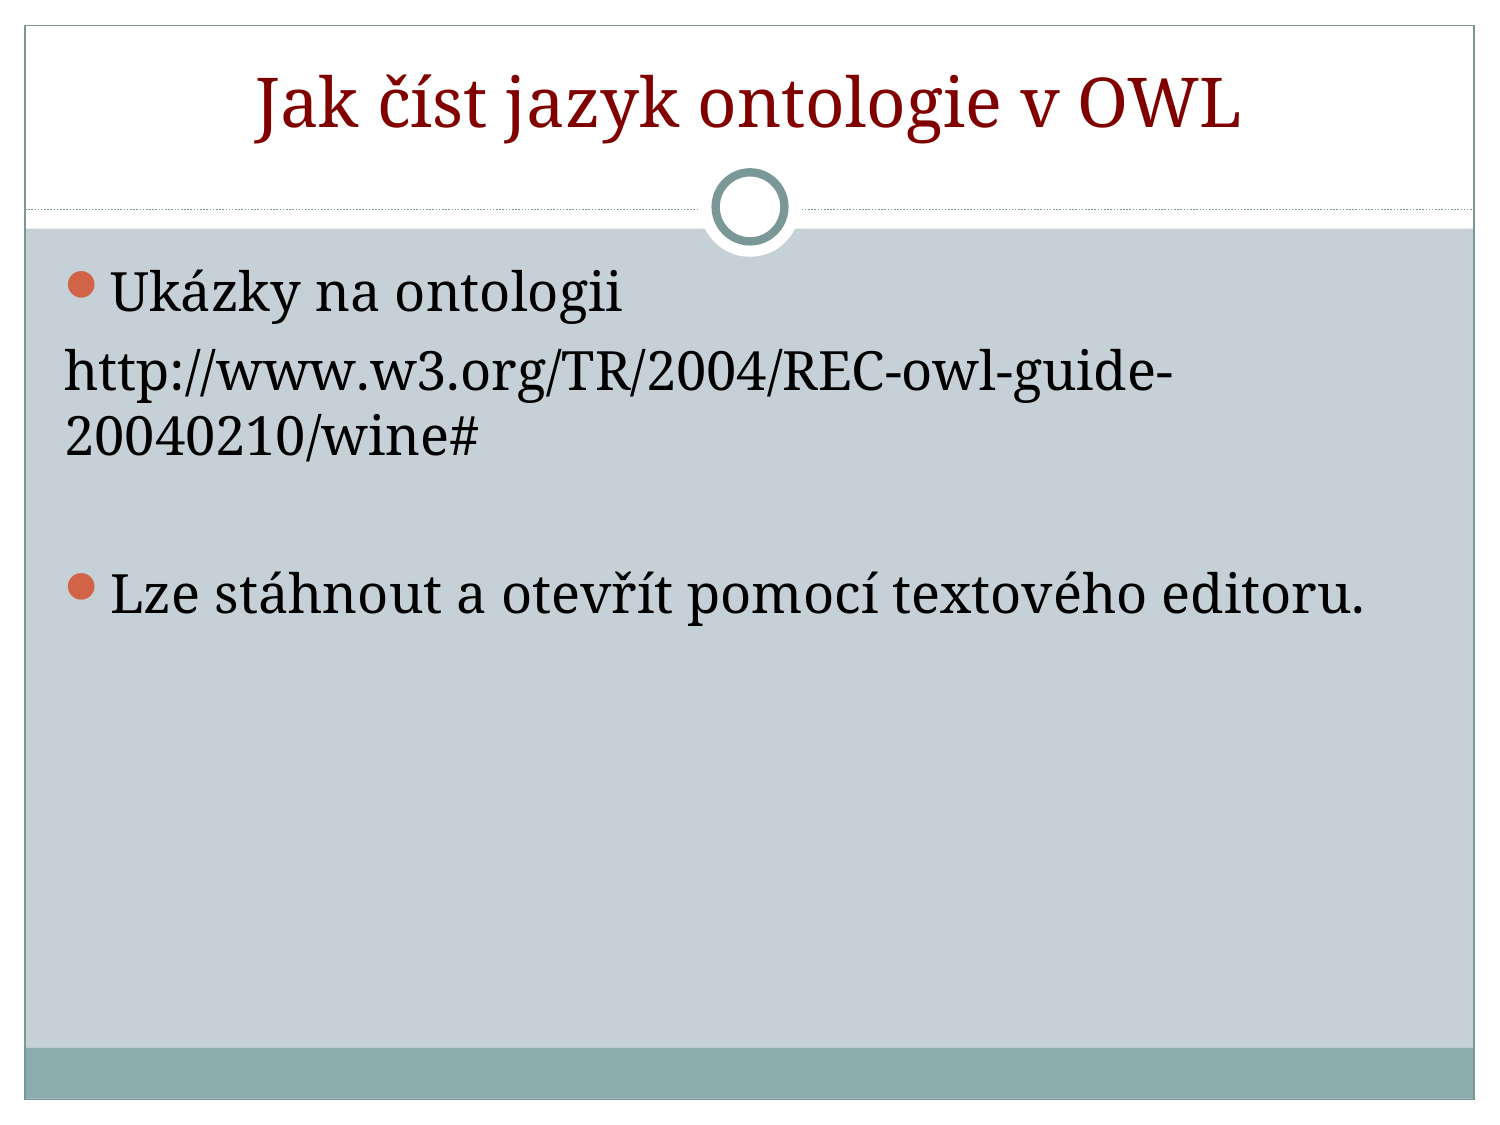

# Jak číst jazyk ontologie v OWL
Ukázky na ontologii
http://www.w3.org/TR/2004/REC-owl-guide-20040210/wine#
Lze stáhnout a otevřít pomocí textového editoru.